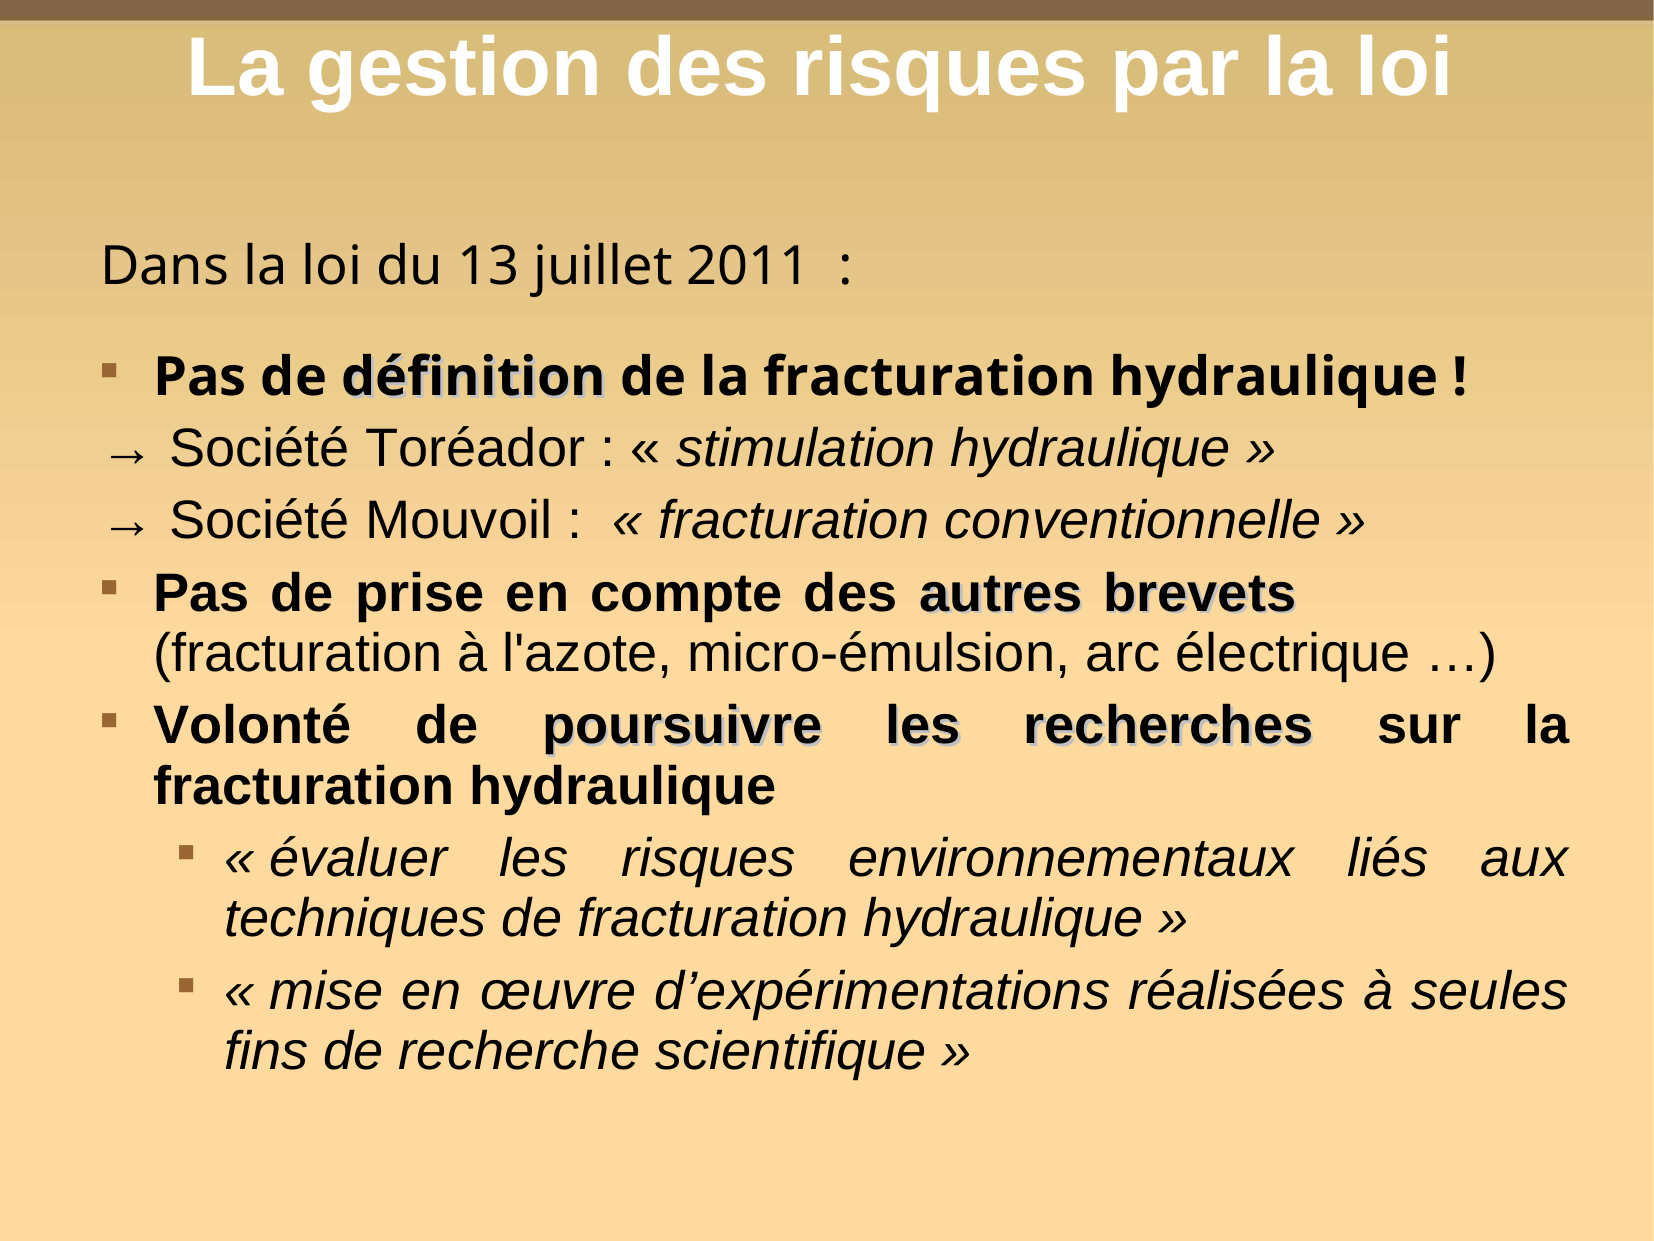

# La gestion des risques par la loi
Dans la loi du 13 juillet 2011  :
Pas de définition de la fracturation hydraulique !
→ Société Toréador : « stimulation hydraulique »
→ Société Mouvoil :  « fracturation conventionnelle »
Pas de prise en compte des autres brevets
(fracturation à l'azote, micro-émulsion, arc électrique …)
Volonté de poursuivre les recherches sur la fracturation hydraulique
« évaluer les risques environnementaux liés aux techniques de fracturation hydraulique »
« mise en œuvre d’expérimentations réalisées à seules fins de recherche scientifique »